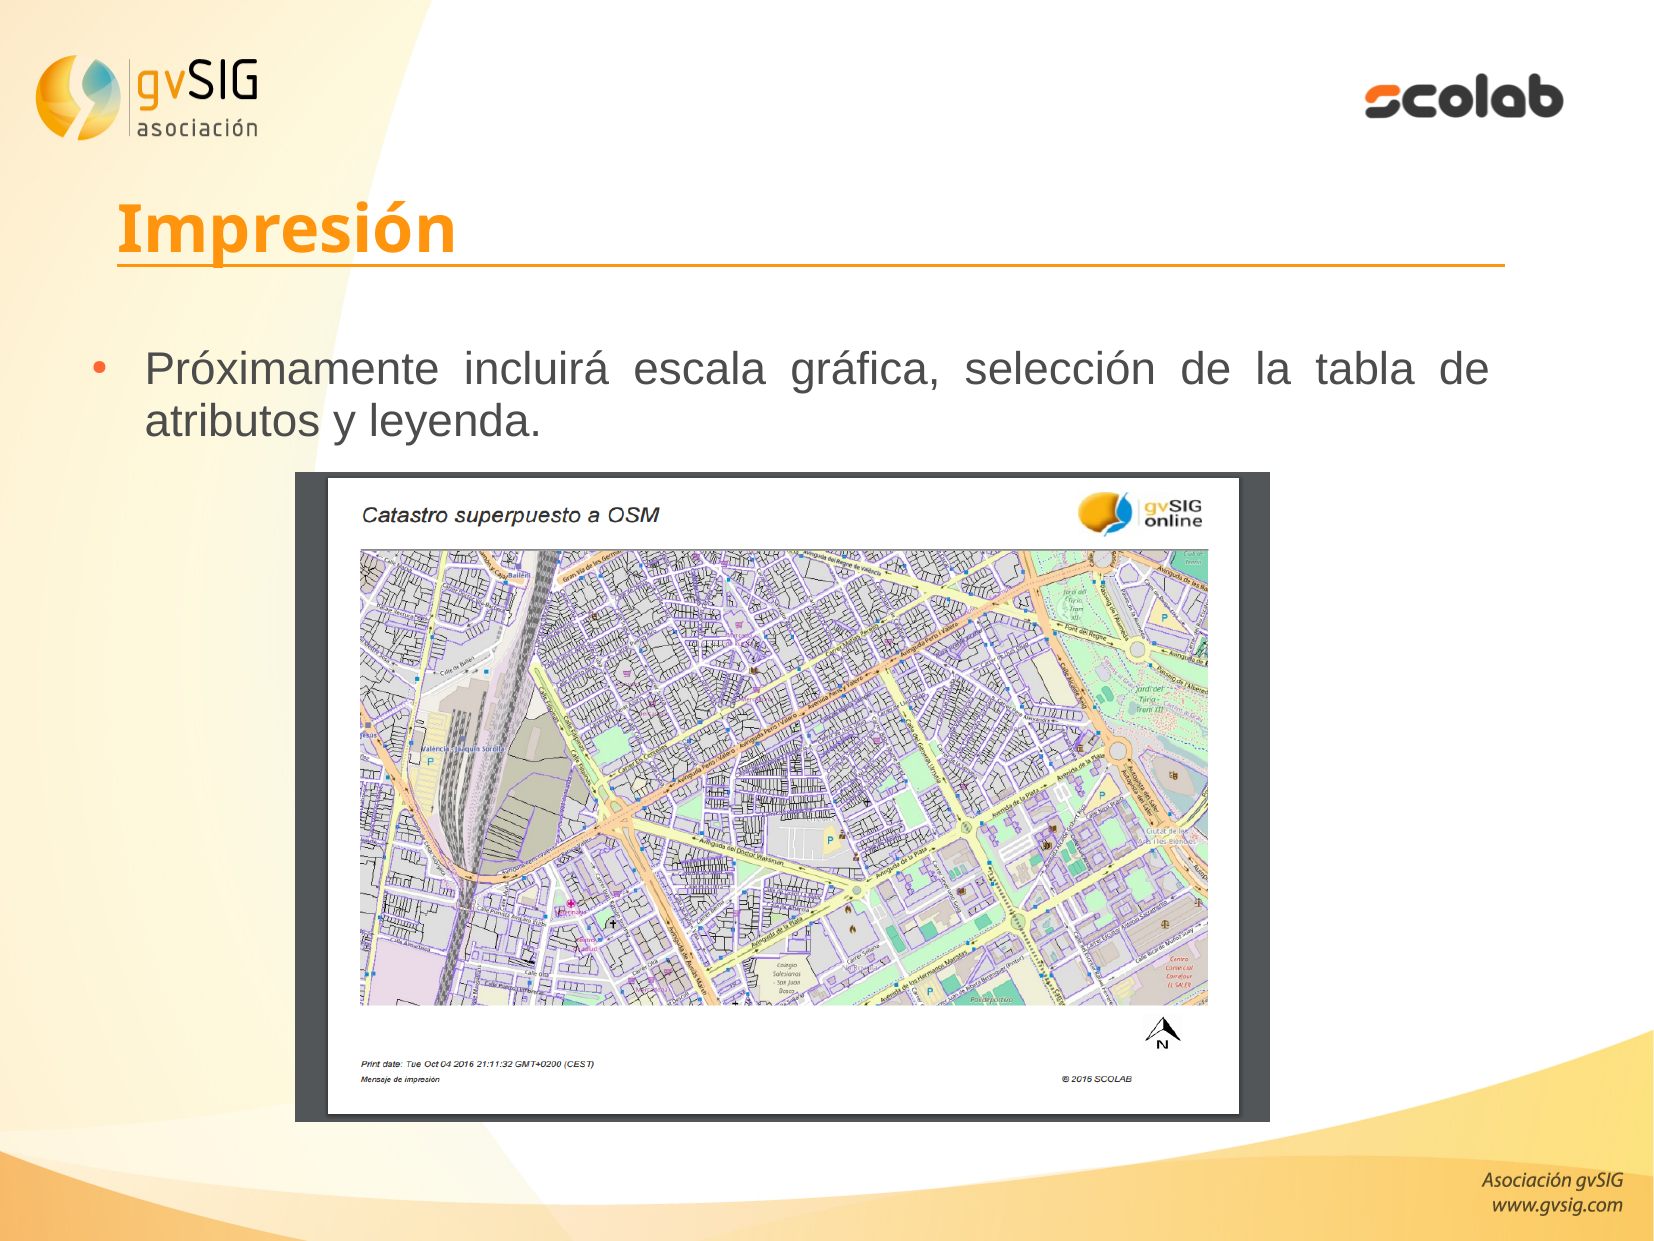

# Impresión
Próximamente incluirá escala gráfica, selección de la tabla de atributos y leyenda.